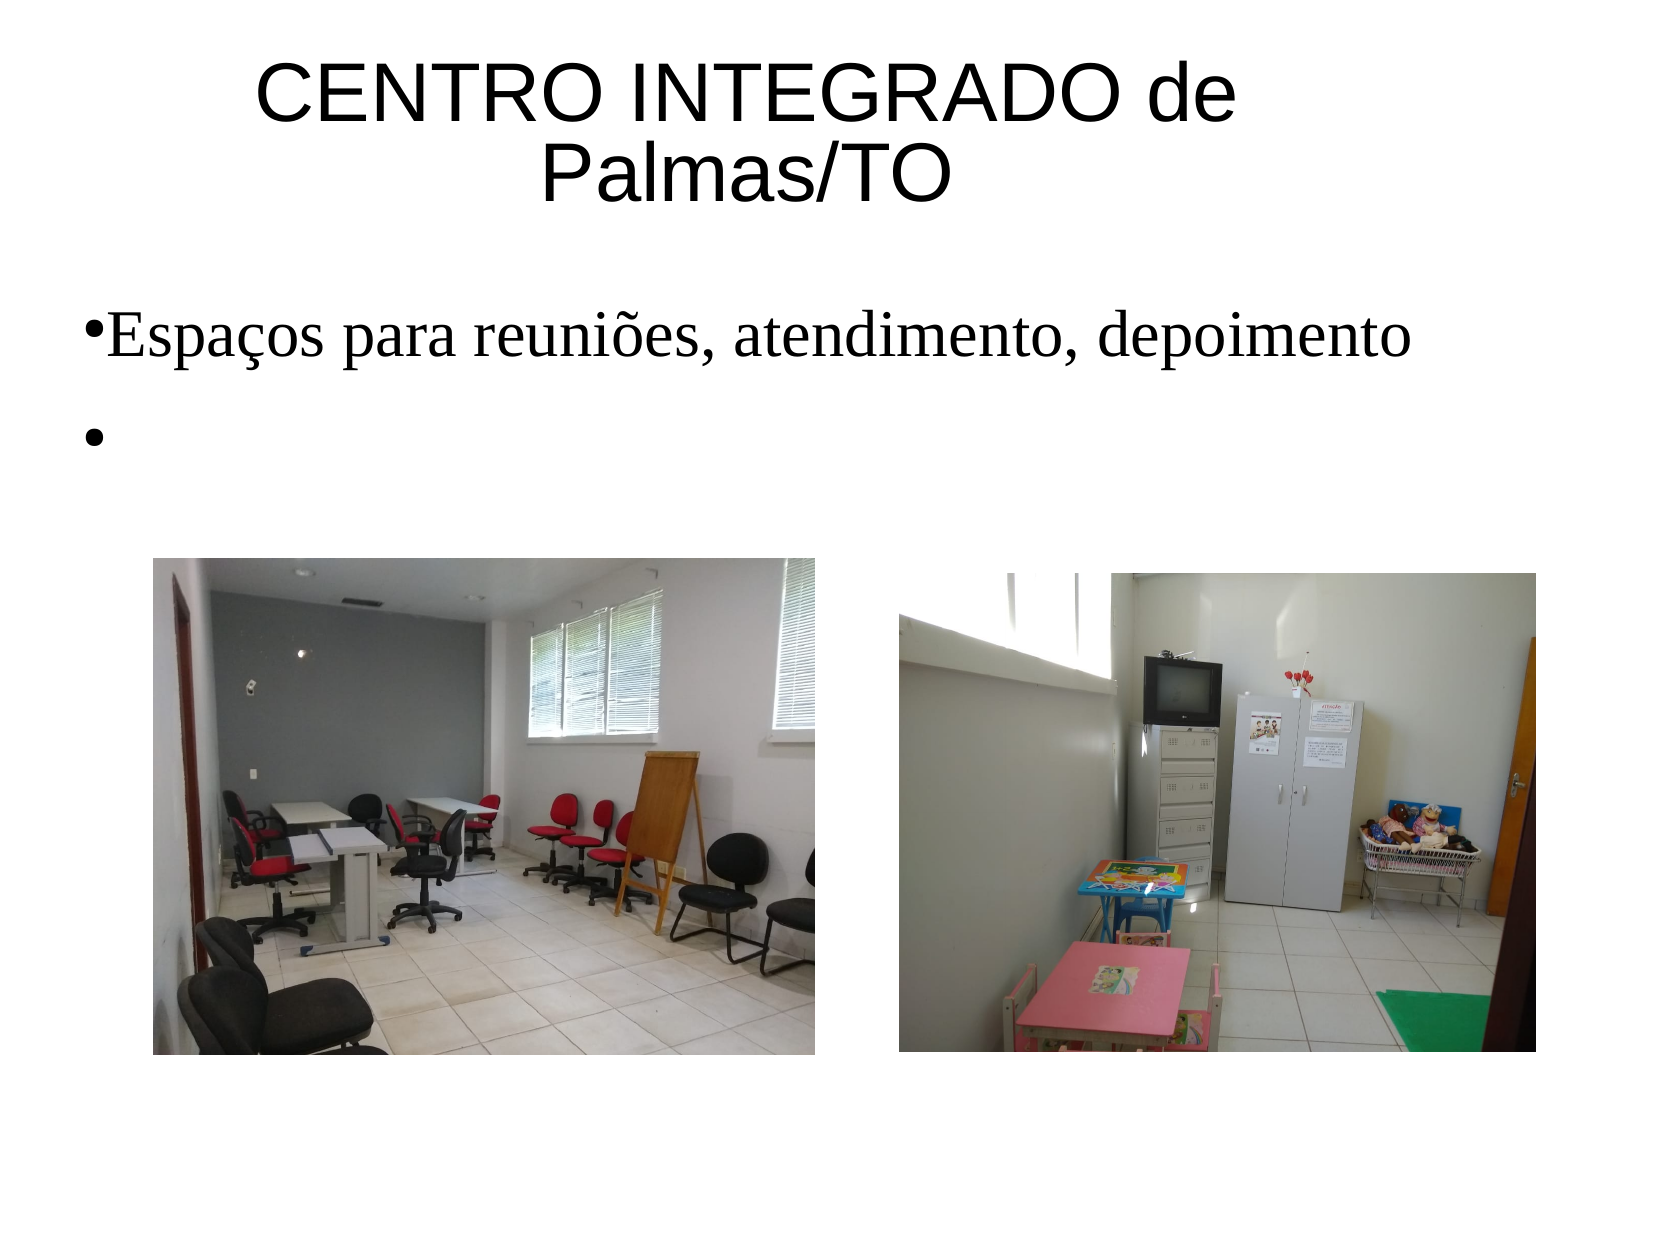

# CENTRO INTEGRADO de Palmas/TO
Espaços para reuniões, atendimento, depoimento